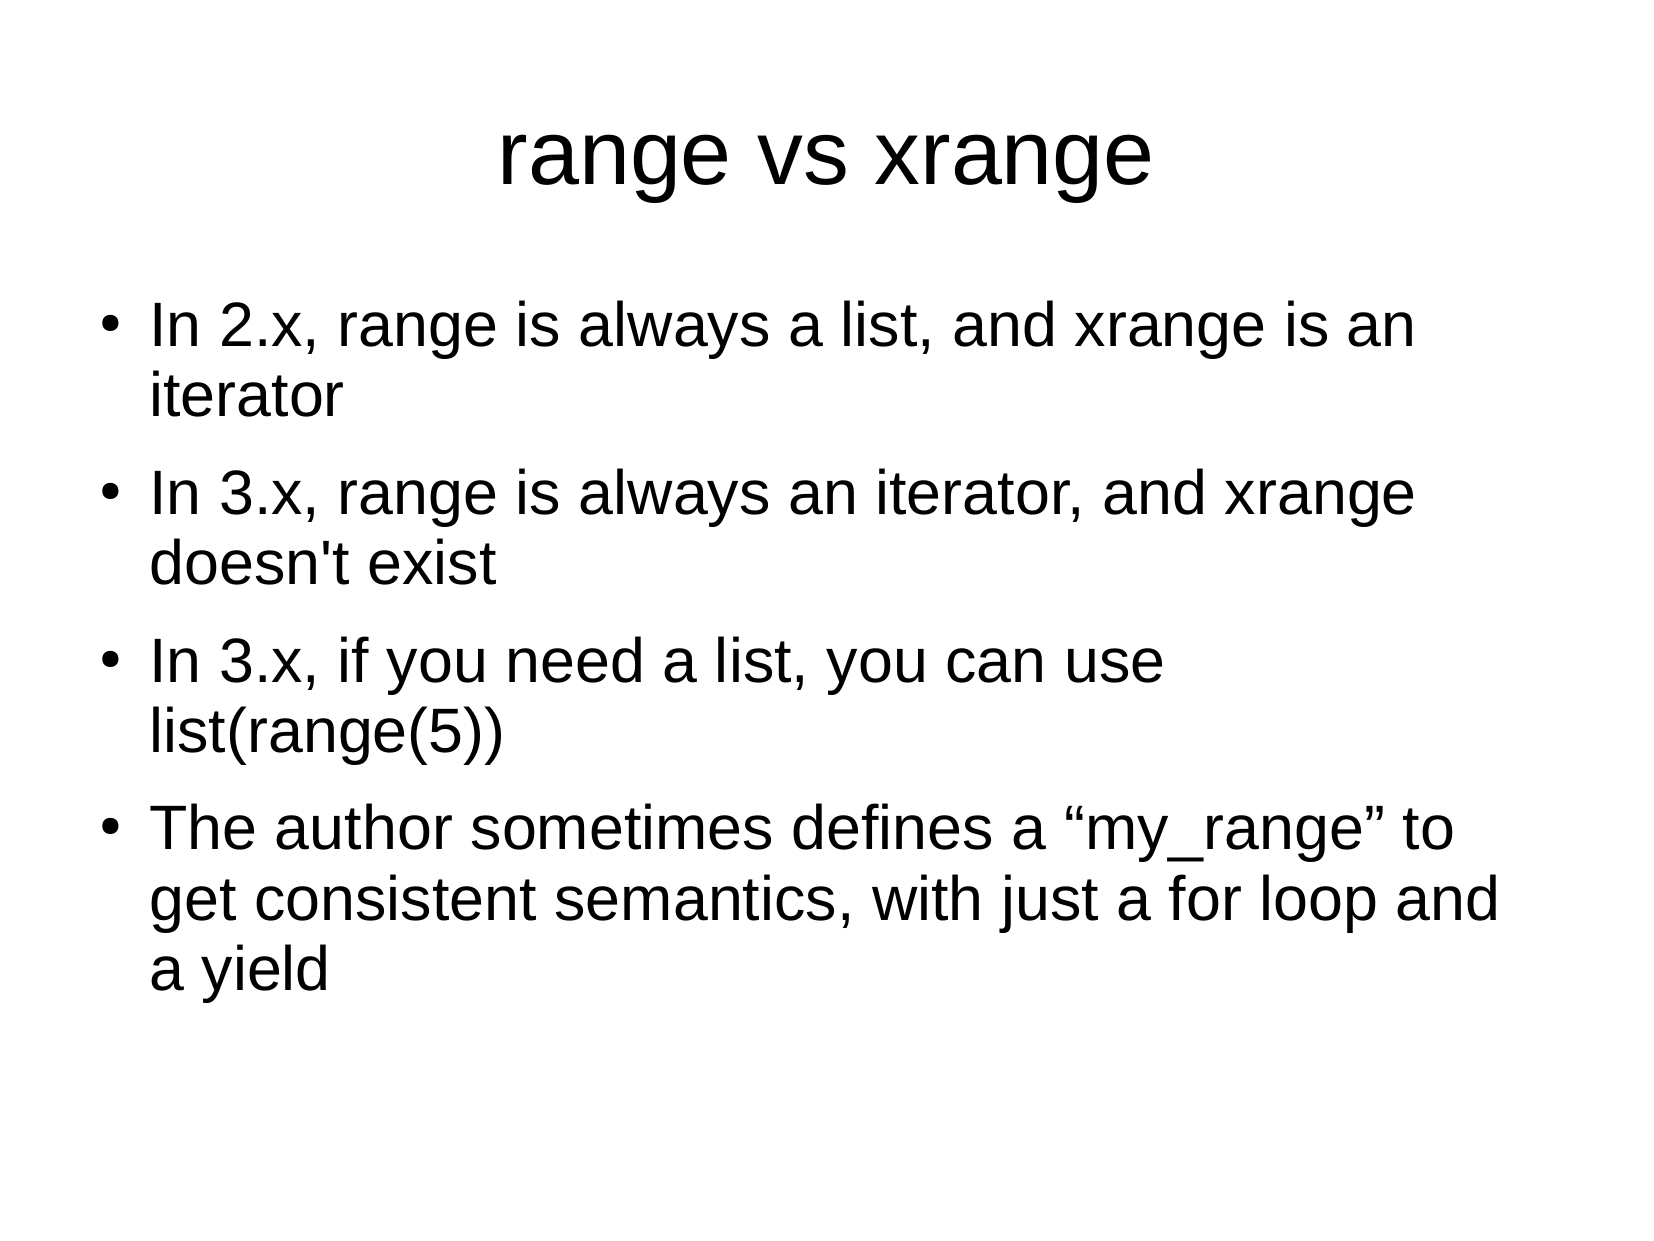

# range vs xrange
In 2.x, range is always a list, and xrange is an iterator
In 3.x, range is always an iterator, and xrange doesn't exist
In 3.x, if you need a list, you can use list(range(5))
The author sometimes defines a “my_range” to get consistent semantics, with just a for loop and a yield